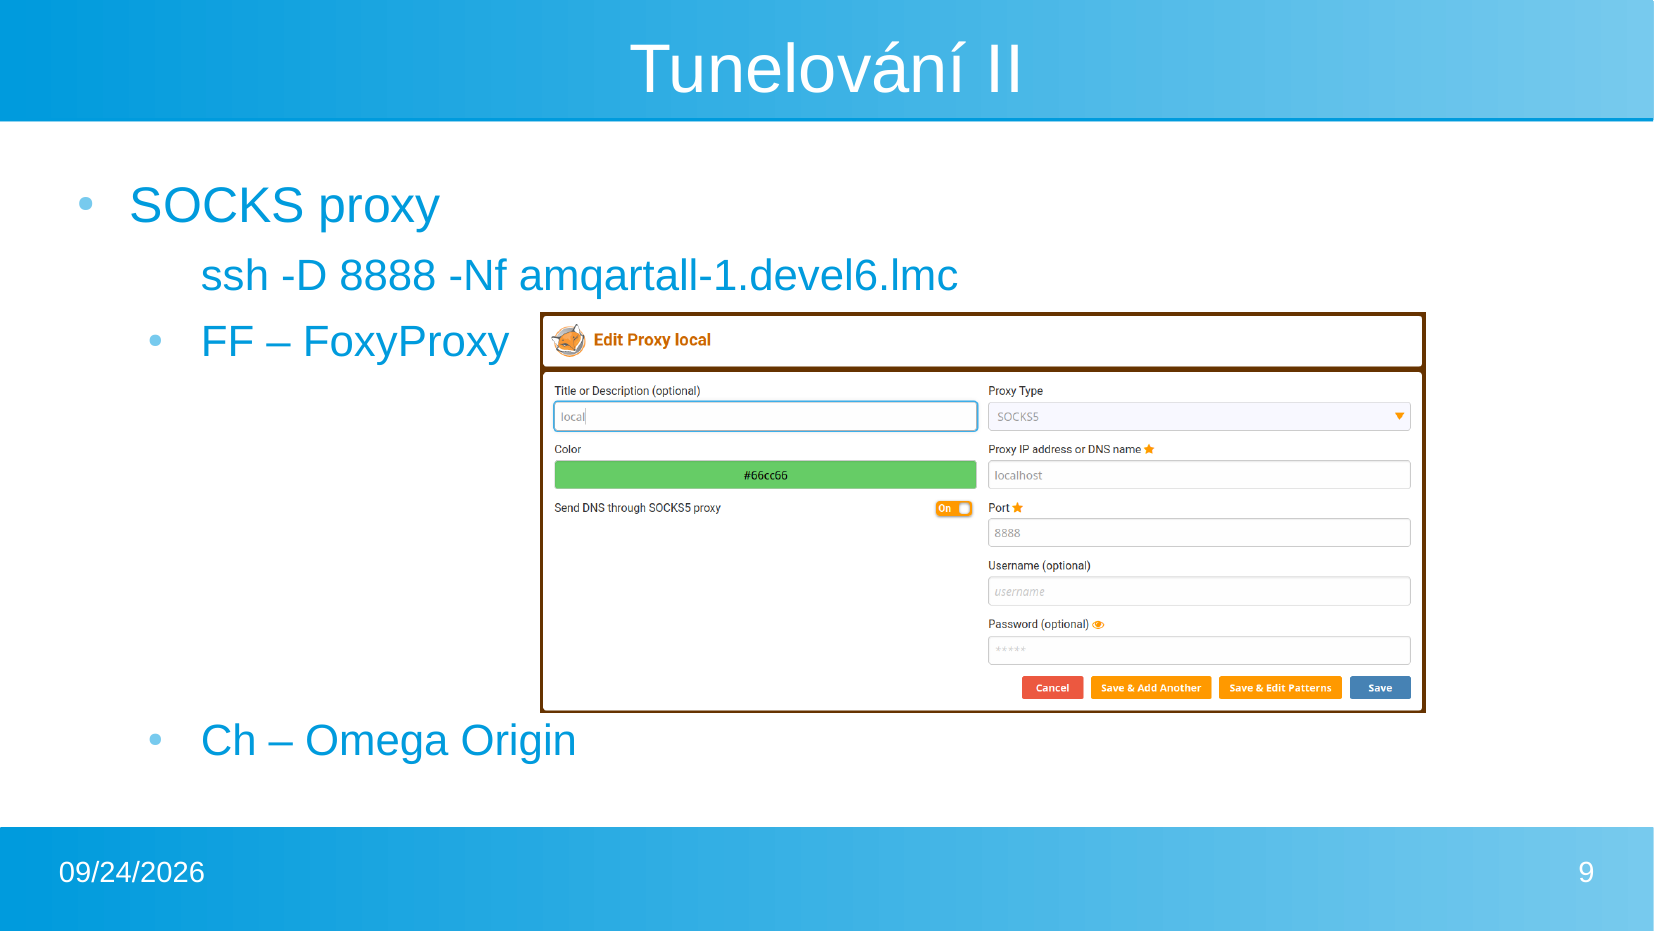

# Tunelování II
SOCKS proxy
ssh -D 8888 -Nf amqartall-1.devel6.lmc
FF – FoxyProxy
Ch – Omega Origin
9